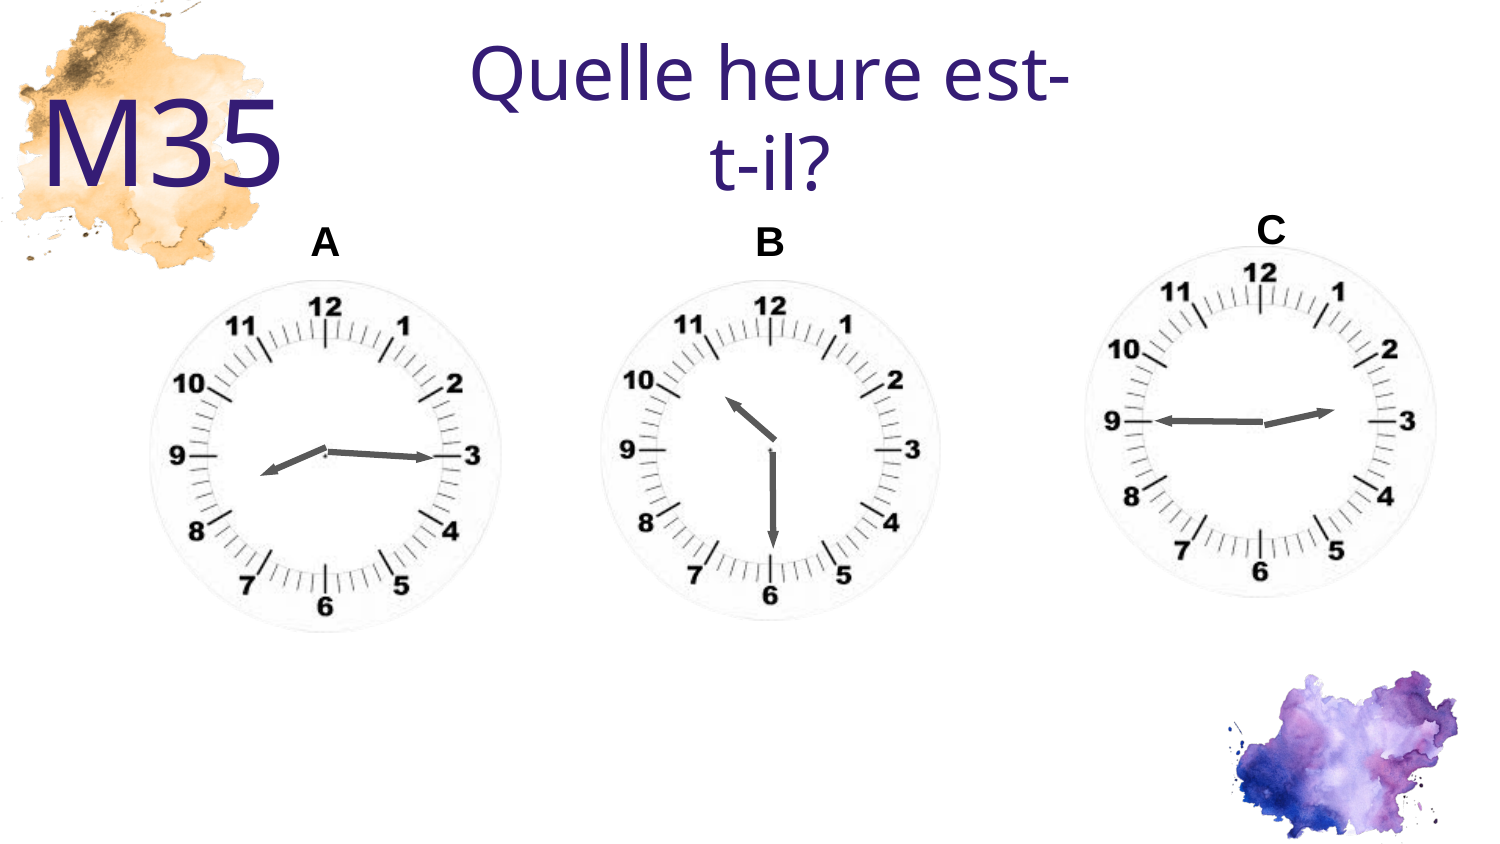

Quelle heure est-t-il?
M35
C
A
B